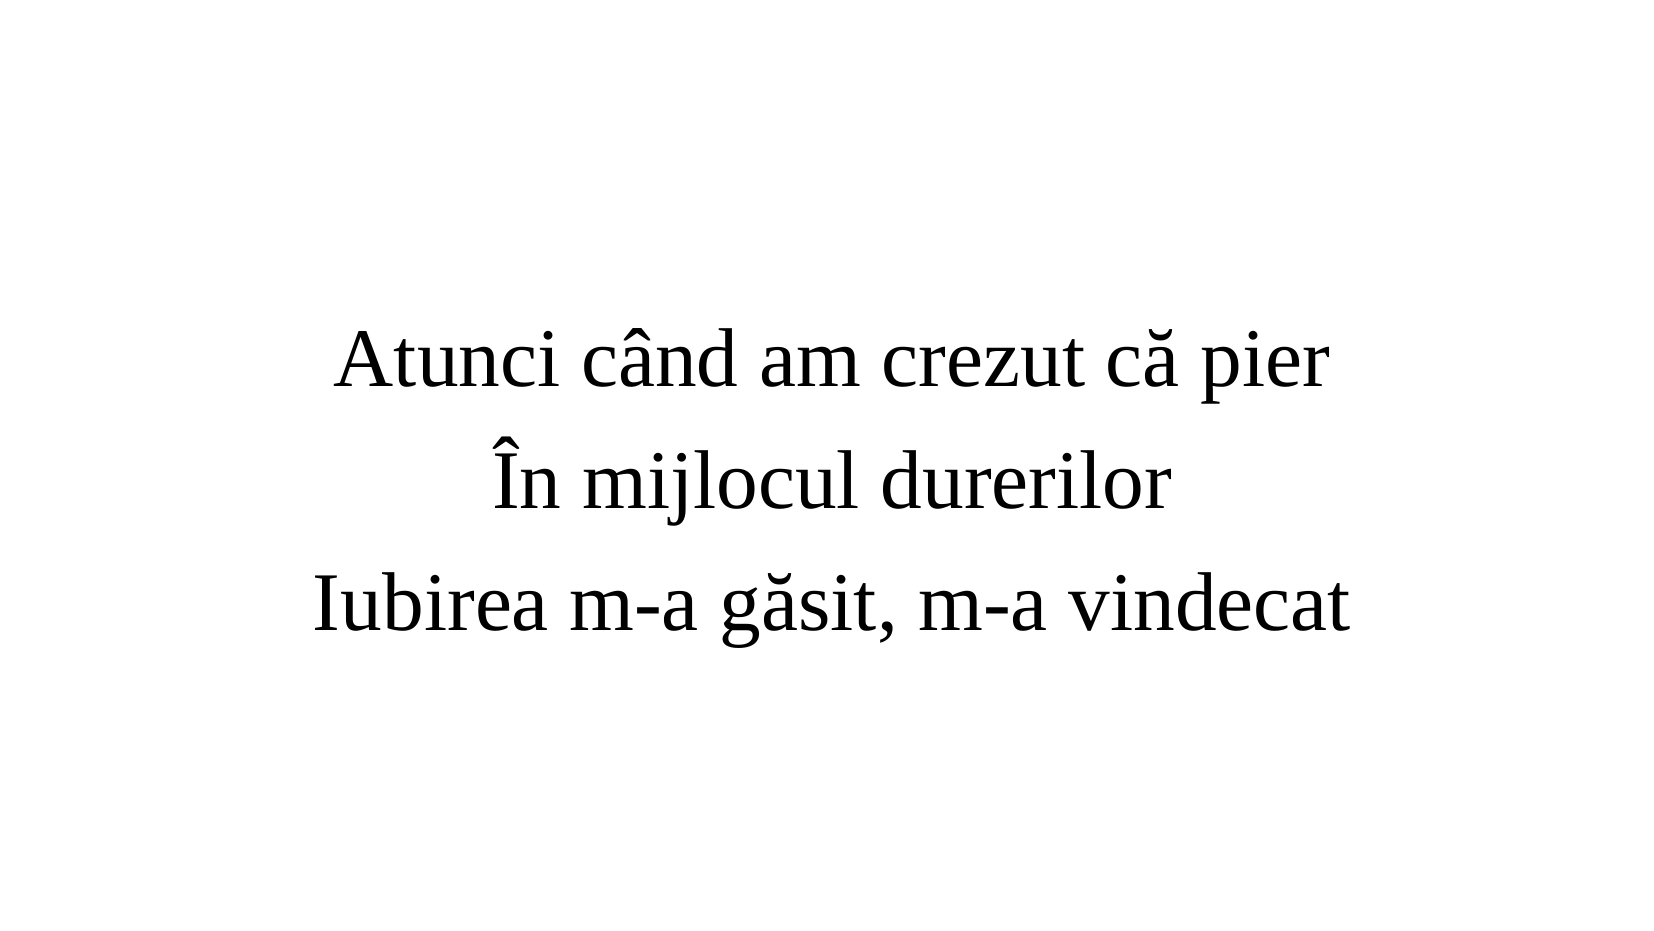

# Atunci când am crezut că pier
În mijlocul durerilor
Iubirea m-a găsit, m-a vindecat